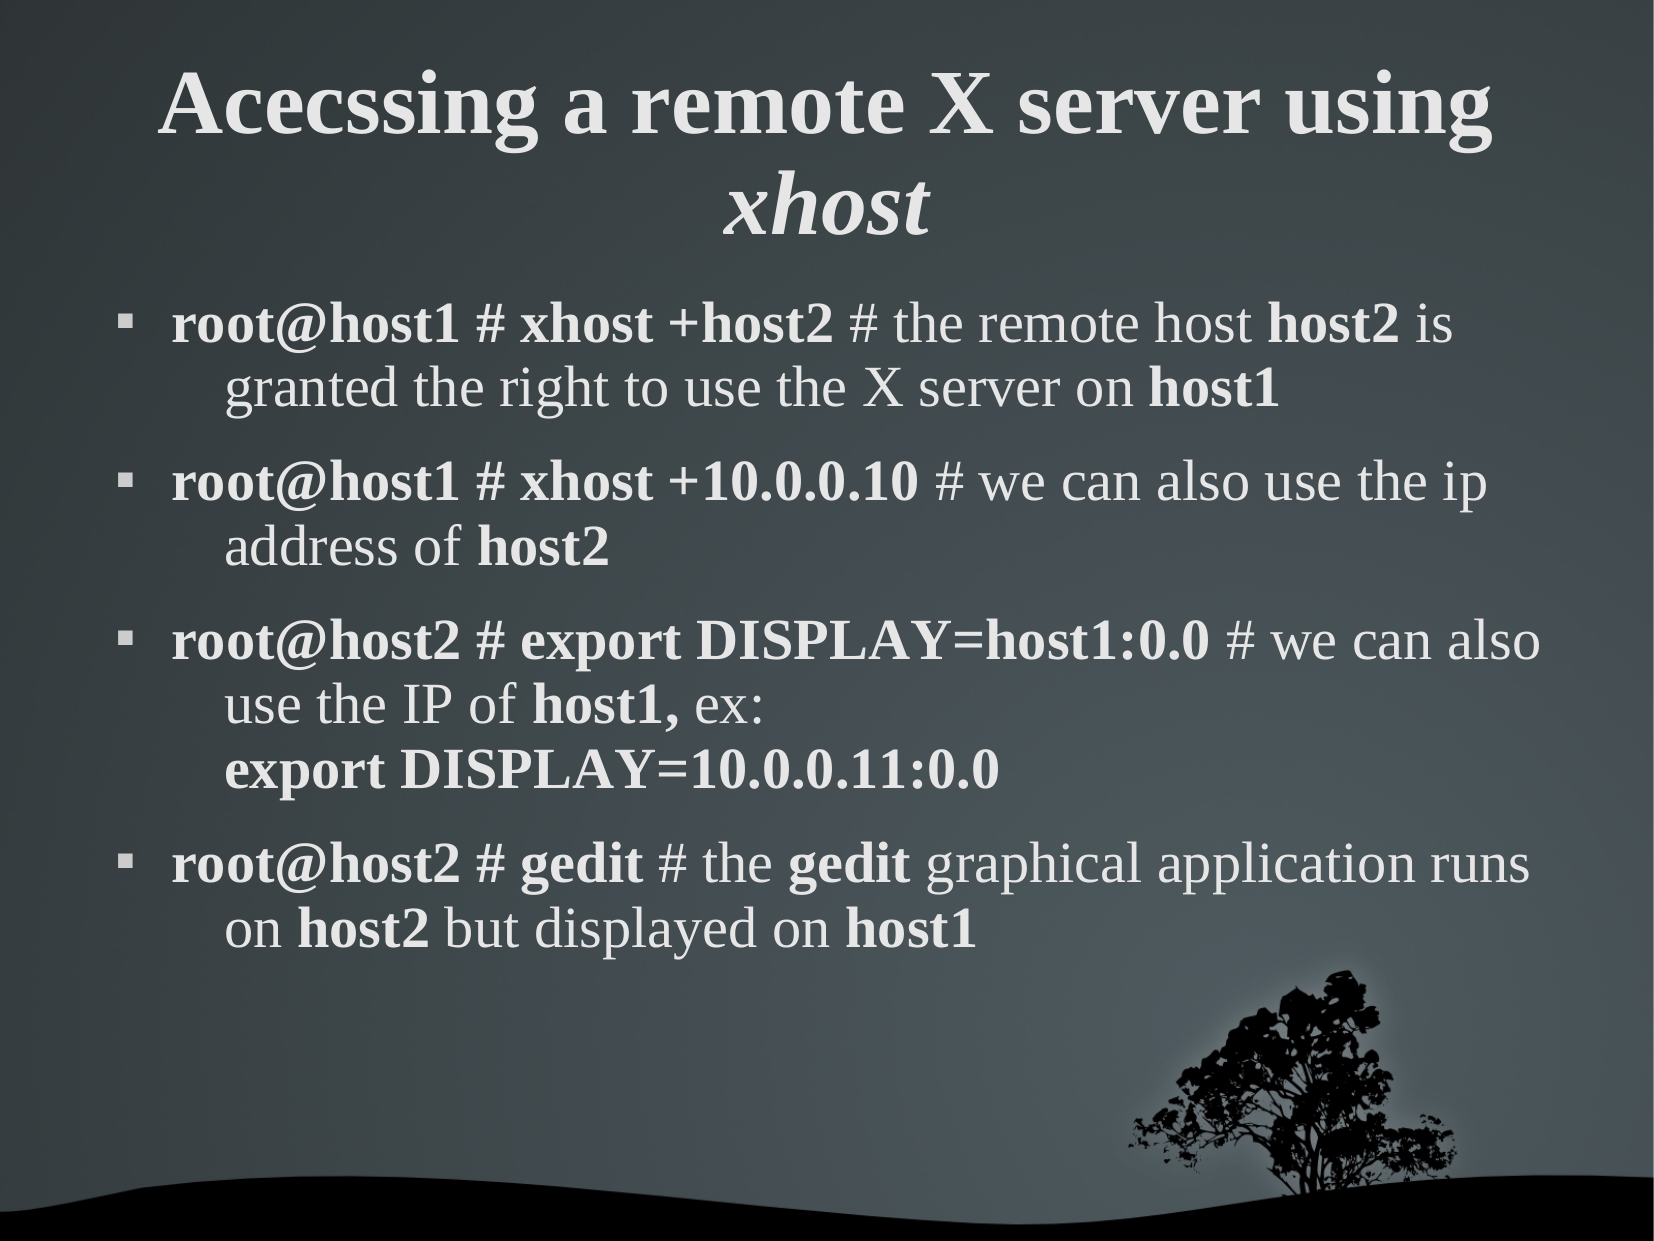

# Acecssing a remote X server using xhost
root@host1 # xhost +host2 # the remote host host2 is granted the right to use the X server on host1
root@host1 # xhost +10.0.0.10 # we can also use the ip address of host2
root@host2 # export DISPLAY=host1:0.0 # we can also use the IP of host1, ex:
export DISPLAY=10.0.0.11:0.0
root@host2 # gedit # the gedit graphical application runs on host2 but displayed on host1